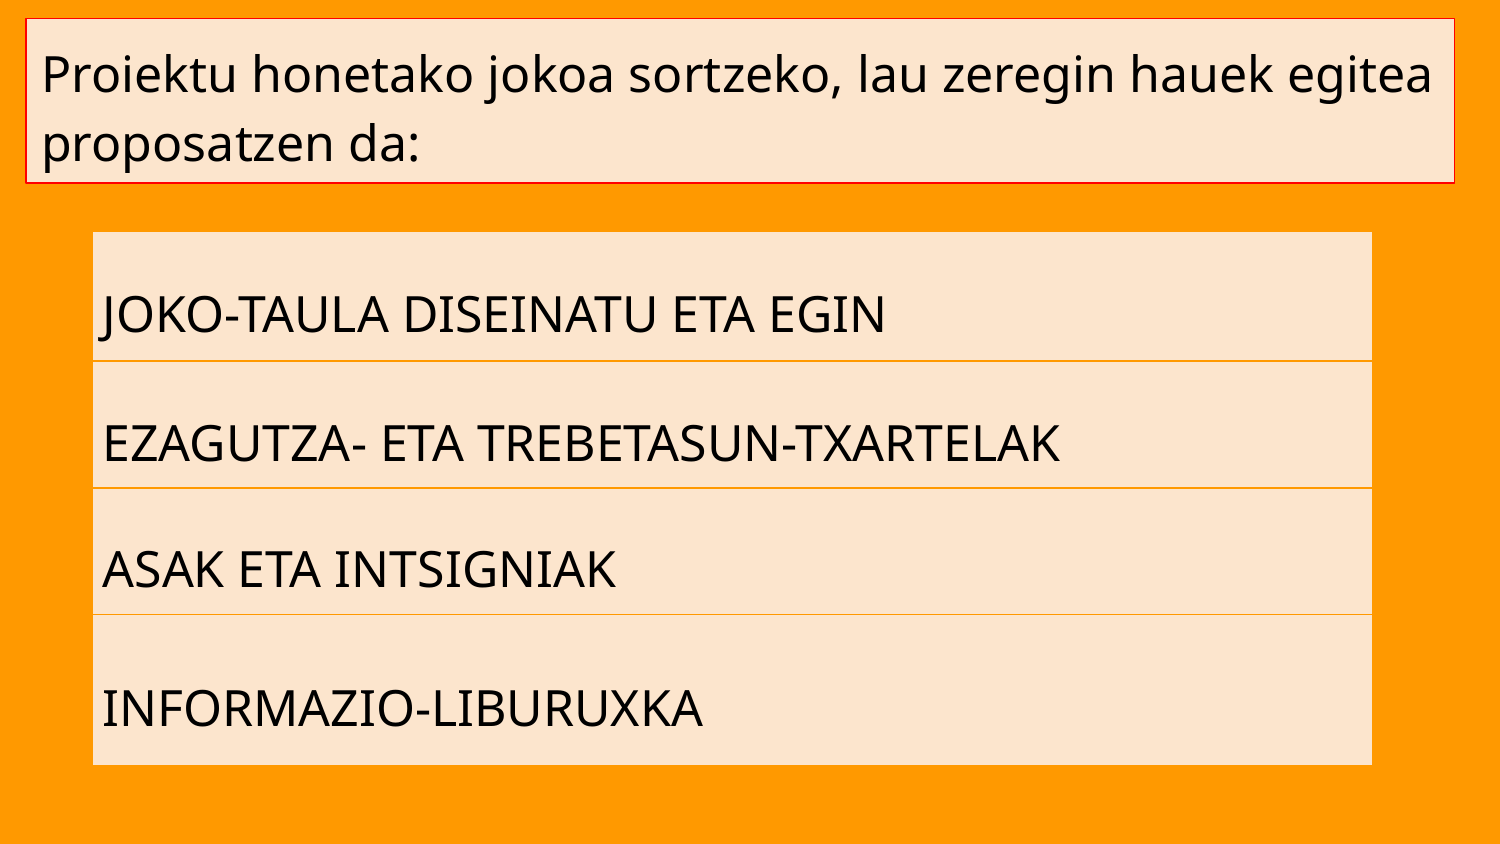

Proiektu honetako jokoa sortzeko, lau zeregin hauek egitea proposatzen da:
| JOKO-TAULA DISEINATU ETA EGIN |
| --- |
| EZAGUTZA- ETA TREBETASUN-TXARTELAK |
| ASAK ETA INTSIGNIAK |
| INFORMAZIO-LIBURUXKA |